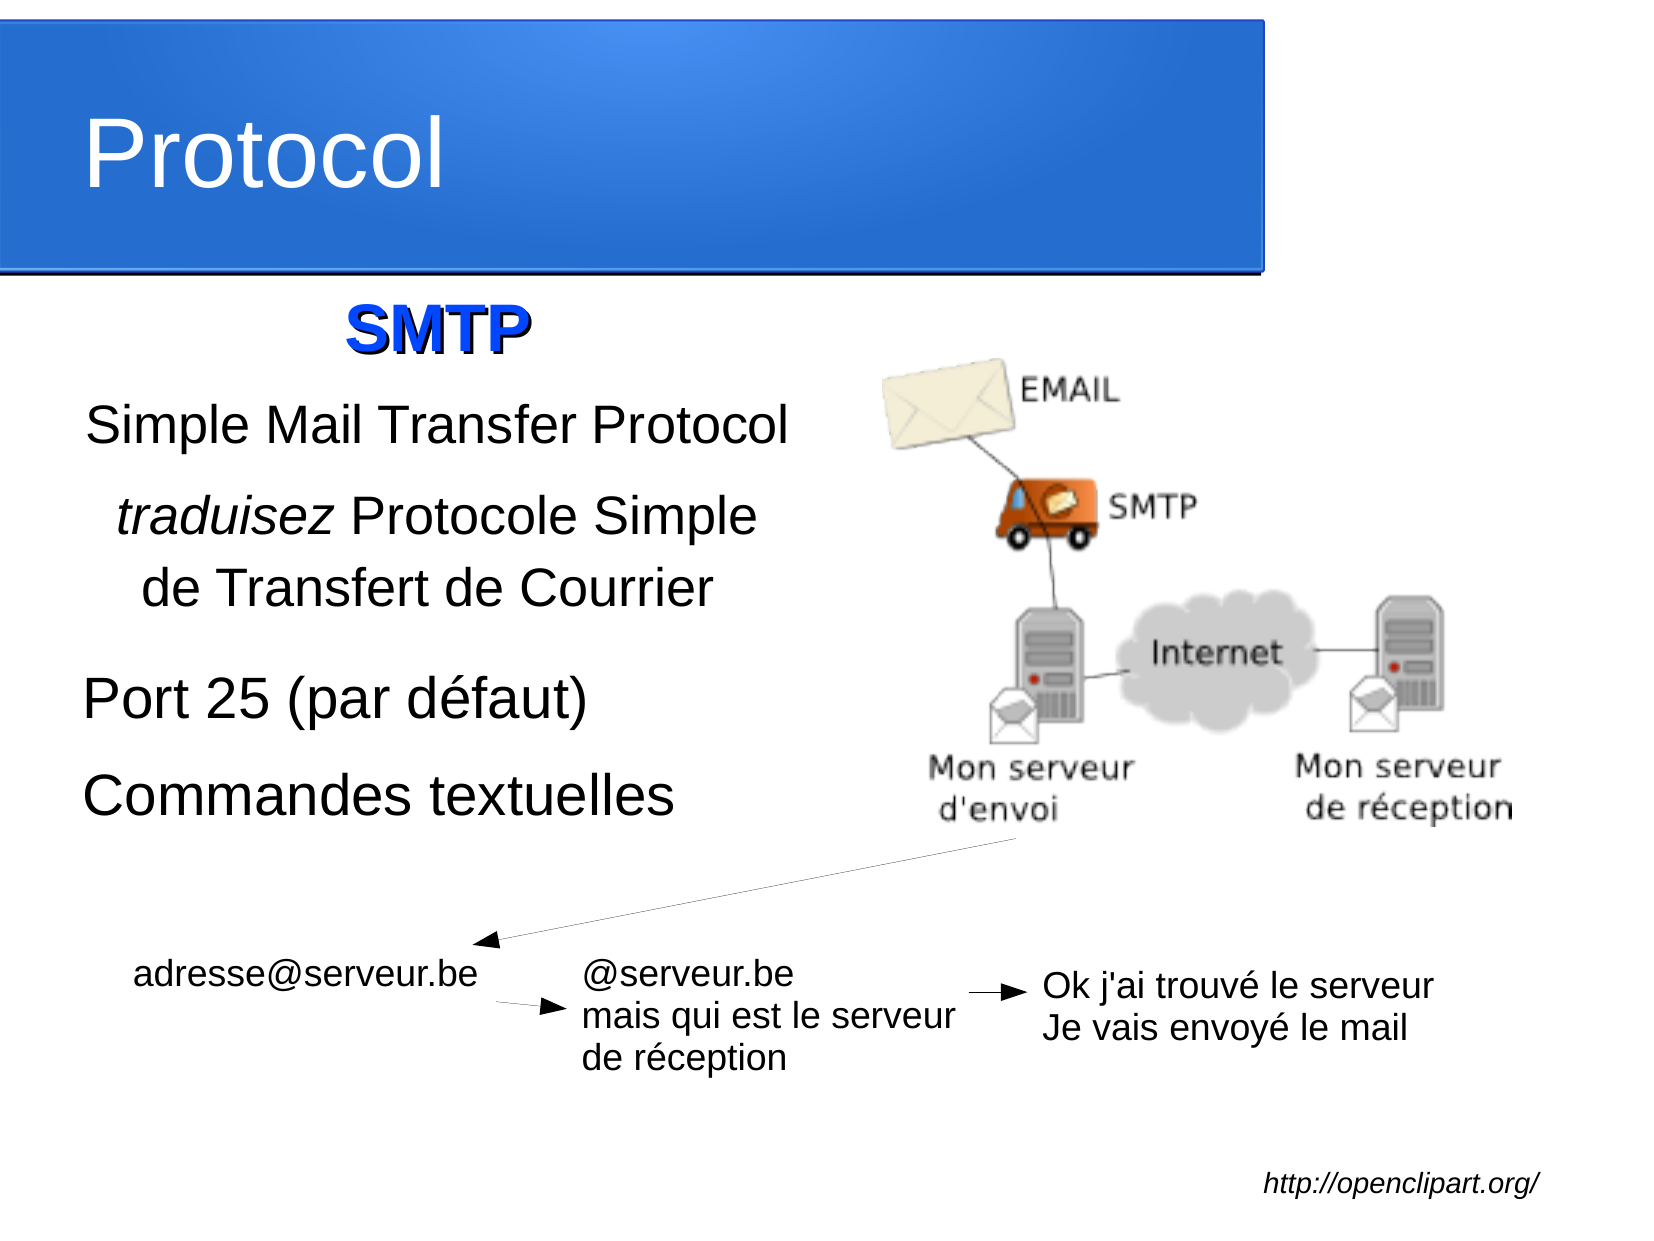

# Protocol
SMTP
Simple Mail Transfer Protocol
traduisez Protocole Simple de Transfert de Courrier
Port 25 (par défaut)
Commandes textuelles
adresse@serveur.be
@serveur.be
mais qui est le serveur de réception
Ok j'ai trouvé le serveur
Je vais envoyé le mail
http://openclipart.org/